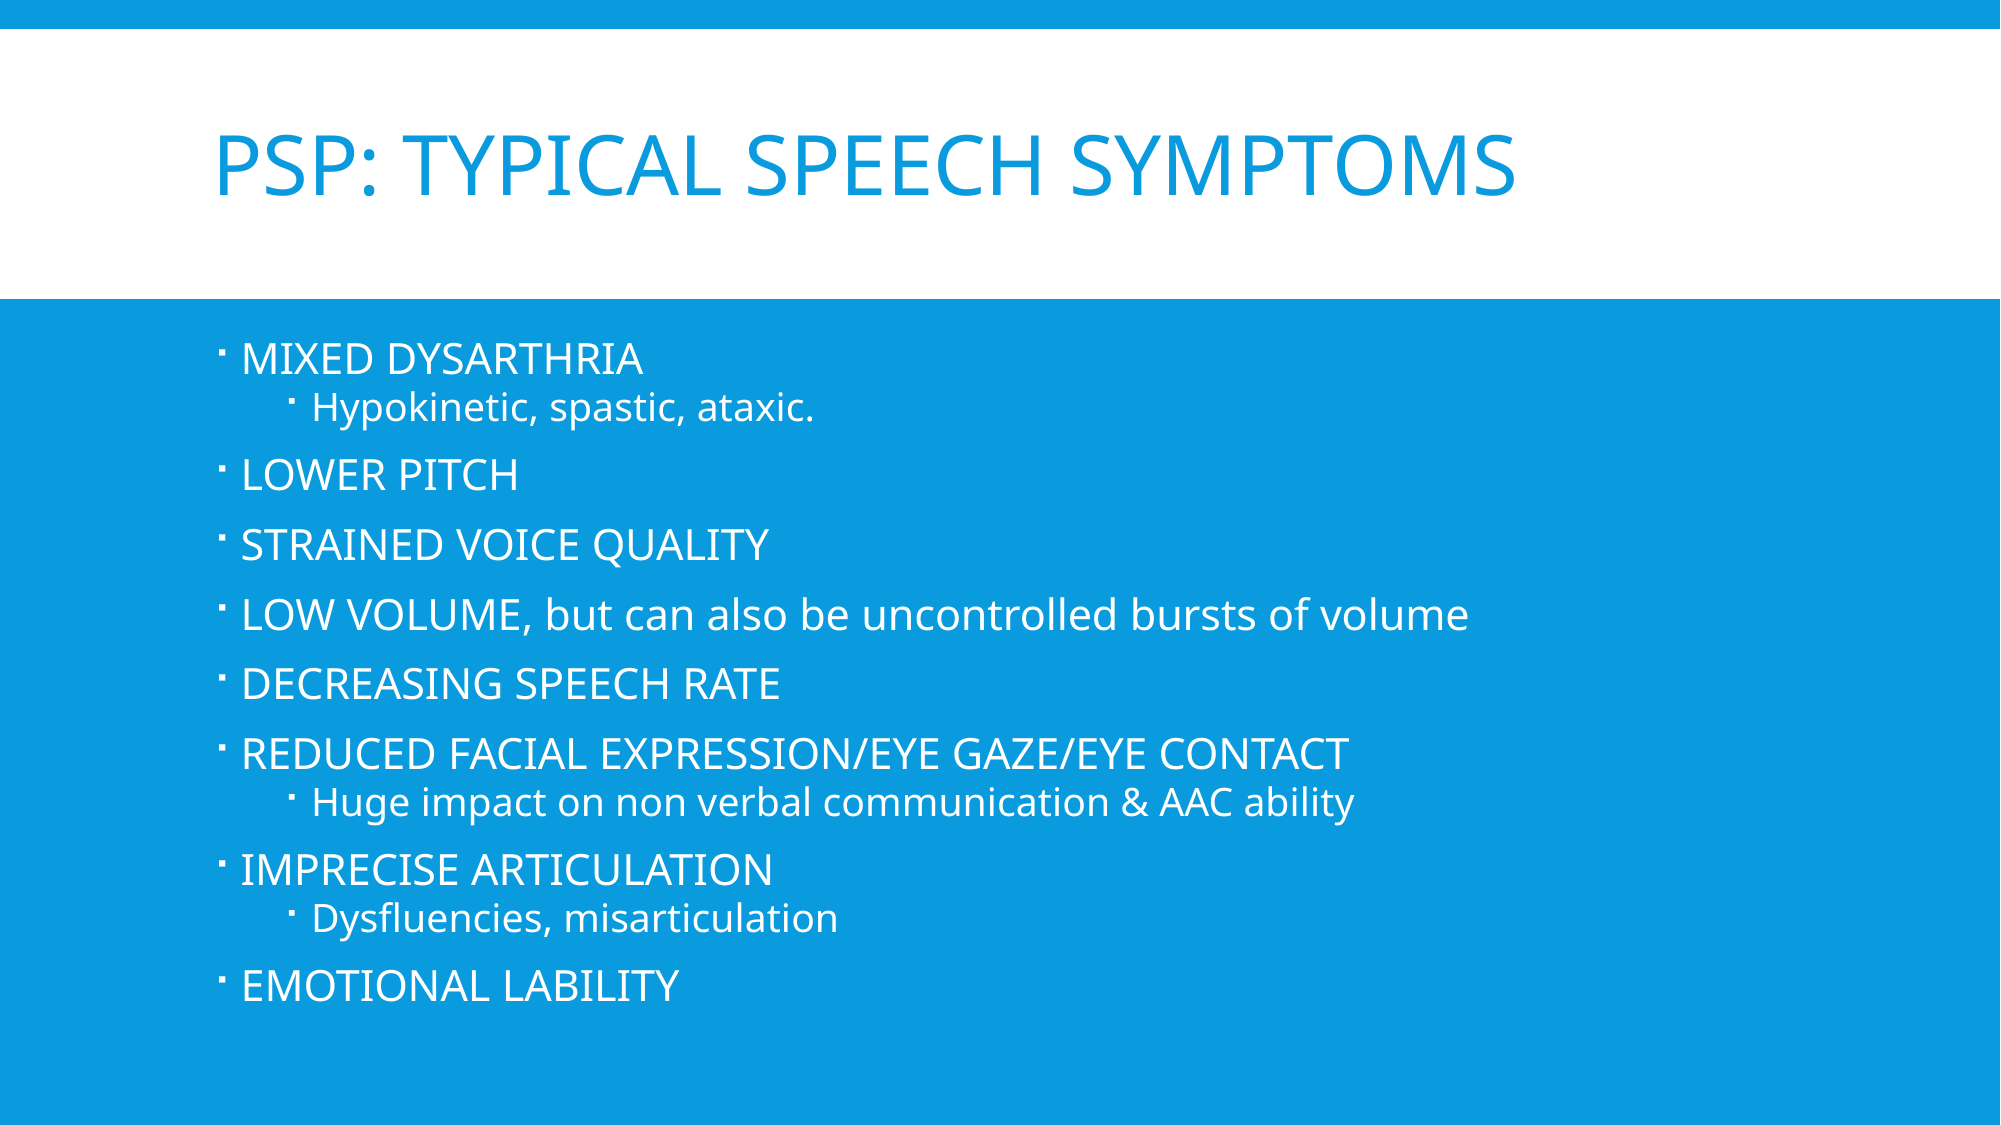

# PSP: TYPICAL SPEECH SYMPTOMS
MIXED DYSARTHRIA
Hypokinetic, spastic, ataxic.
LOWER PITCH
STRAINED VOICE QUALITY
LOW VOLUME, but can also be uncontrolled bursts of volume
DECREASING SPEECH RATE
REDUCED FACIAL EXPRESSION/EYE GAZE/EYE CONTACT
Huge impact on non verbal communication & AAC ability
IMPRECISE ARTICULATION
Dysfluencies, misarticulation
EMOTIONAL LABILITY